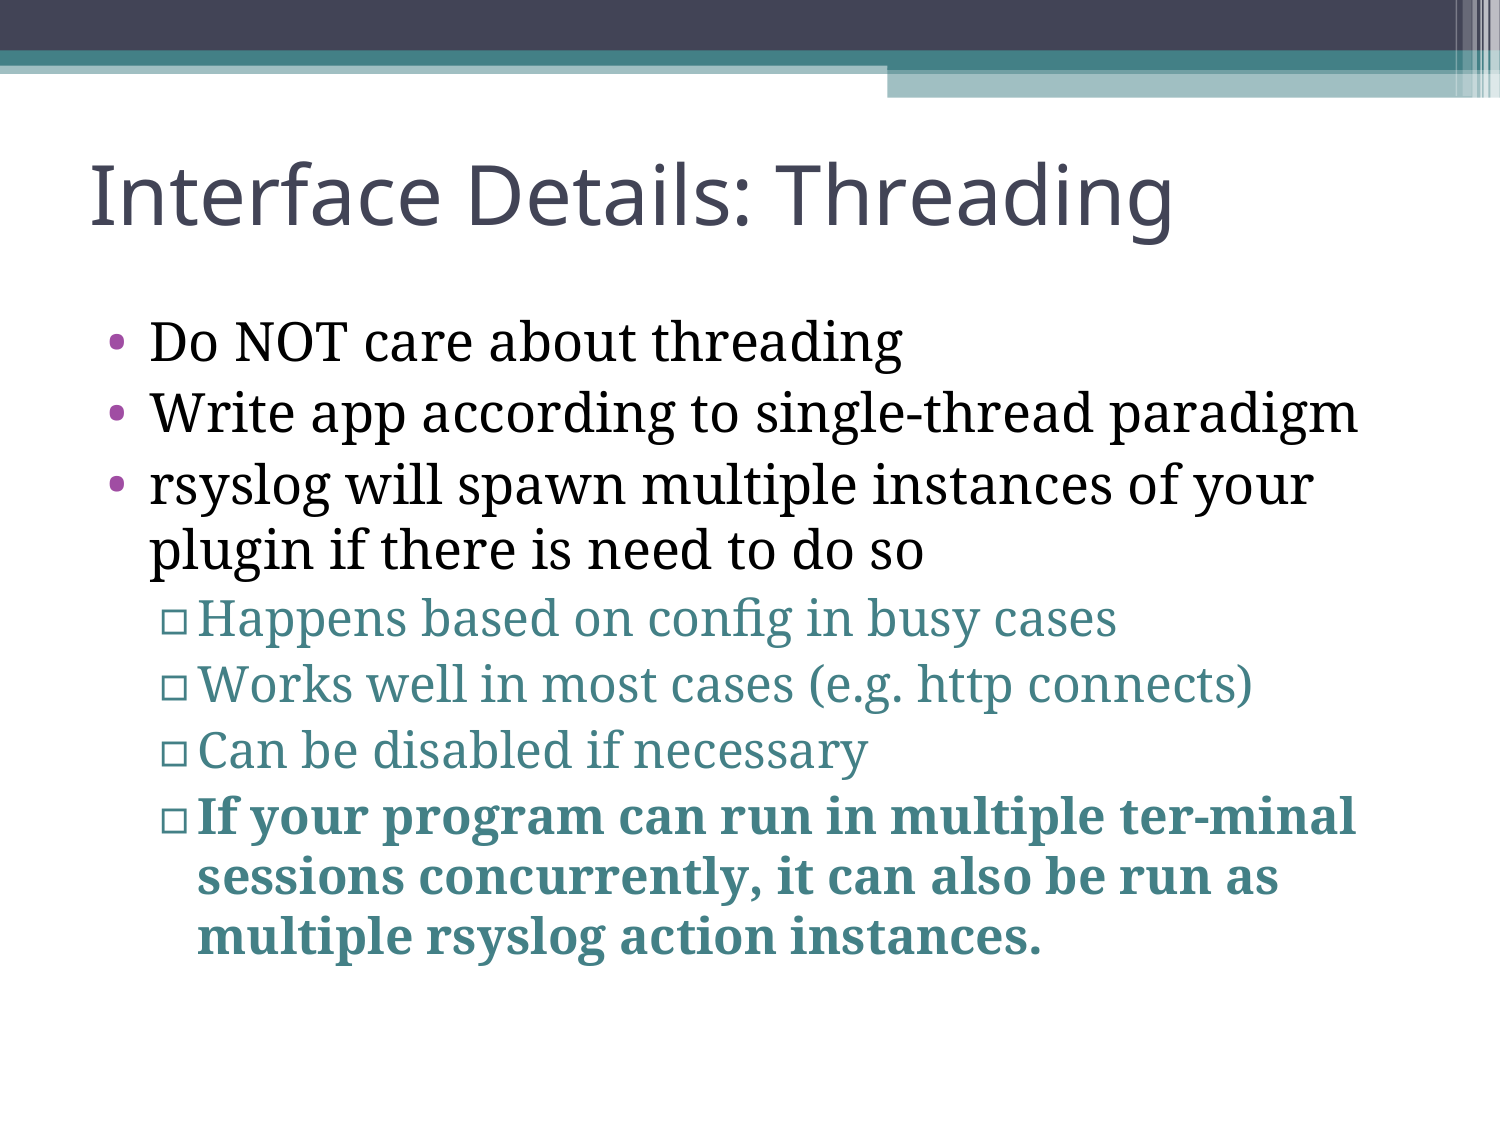

# Interface Details: Threading
Do NOT care about threading
Write app according to single-thread paradigm
rsyslog will spawn multiple instances of your plugin if there is need to do so
Happens based on config in busy cases
Works well in most cases (e.g. http connects)
Can be disabled if necessary
If your program can run in multiple ter-minal sessions concurrently, it can also be run as multiple rsyslog action instances.